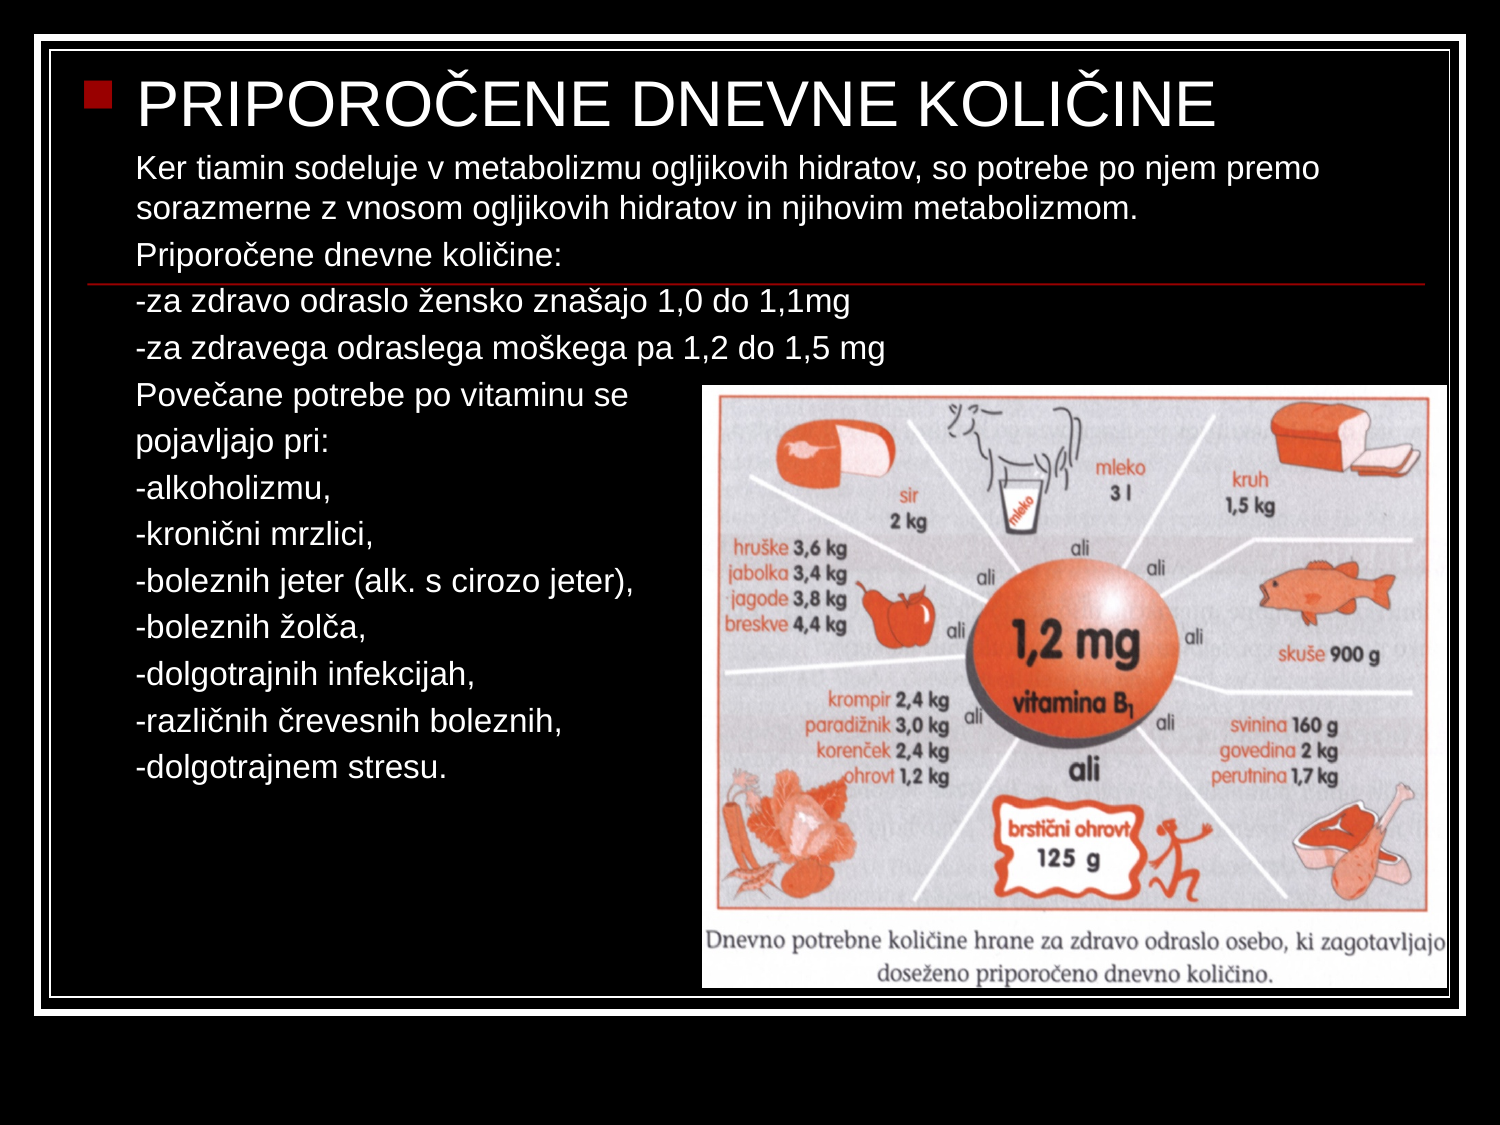

# PRIPOROČENE DNEVNE KOLIČINE
 Ker tiamin sodeluje v metabolizmu ogljikovih hidratov, so potrebe po njem premo sorazmerne z vnosom ogljikovih hidratov in njihovim metabolizmom.
 Priporočene dnevne količine:
 -za zdravo odraslo žensko znašajo 1,0 do 1,1mg
 -za zdravega odraslega moškega pa 1,2 do 1,5 mg
 Povečane potrebe po vitaminu se
 pojavljajo pri:
 -alkoholizmu,
 -kronični mrzlici,
 -boleznih jeter (alk. s cirozo jeter),
 -boleznih žolča,
 -dolgotrajnih infekcijah,
 -različnih črevesnih boleznih,
 -dolgotrajnem stresu.